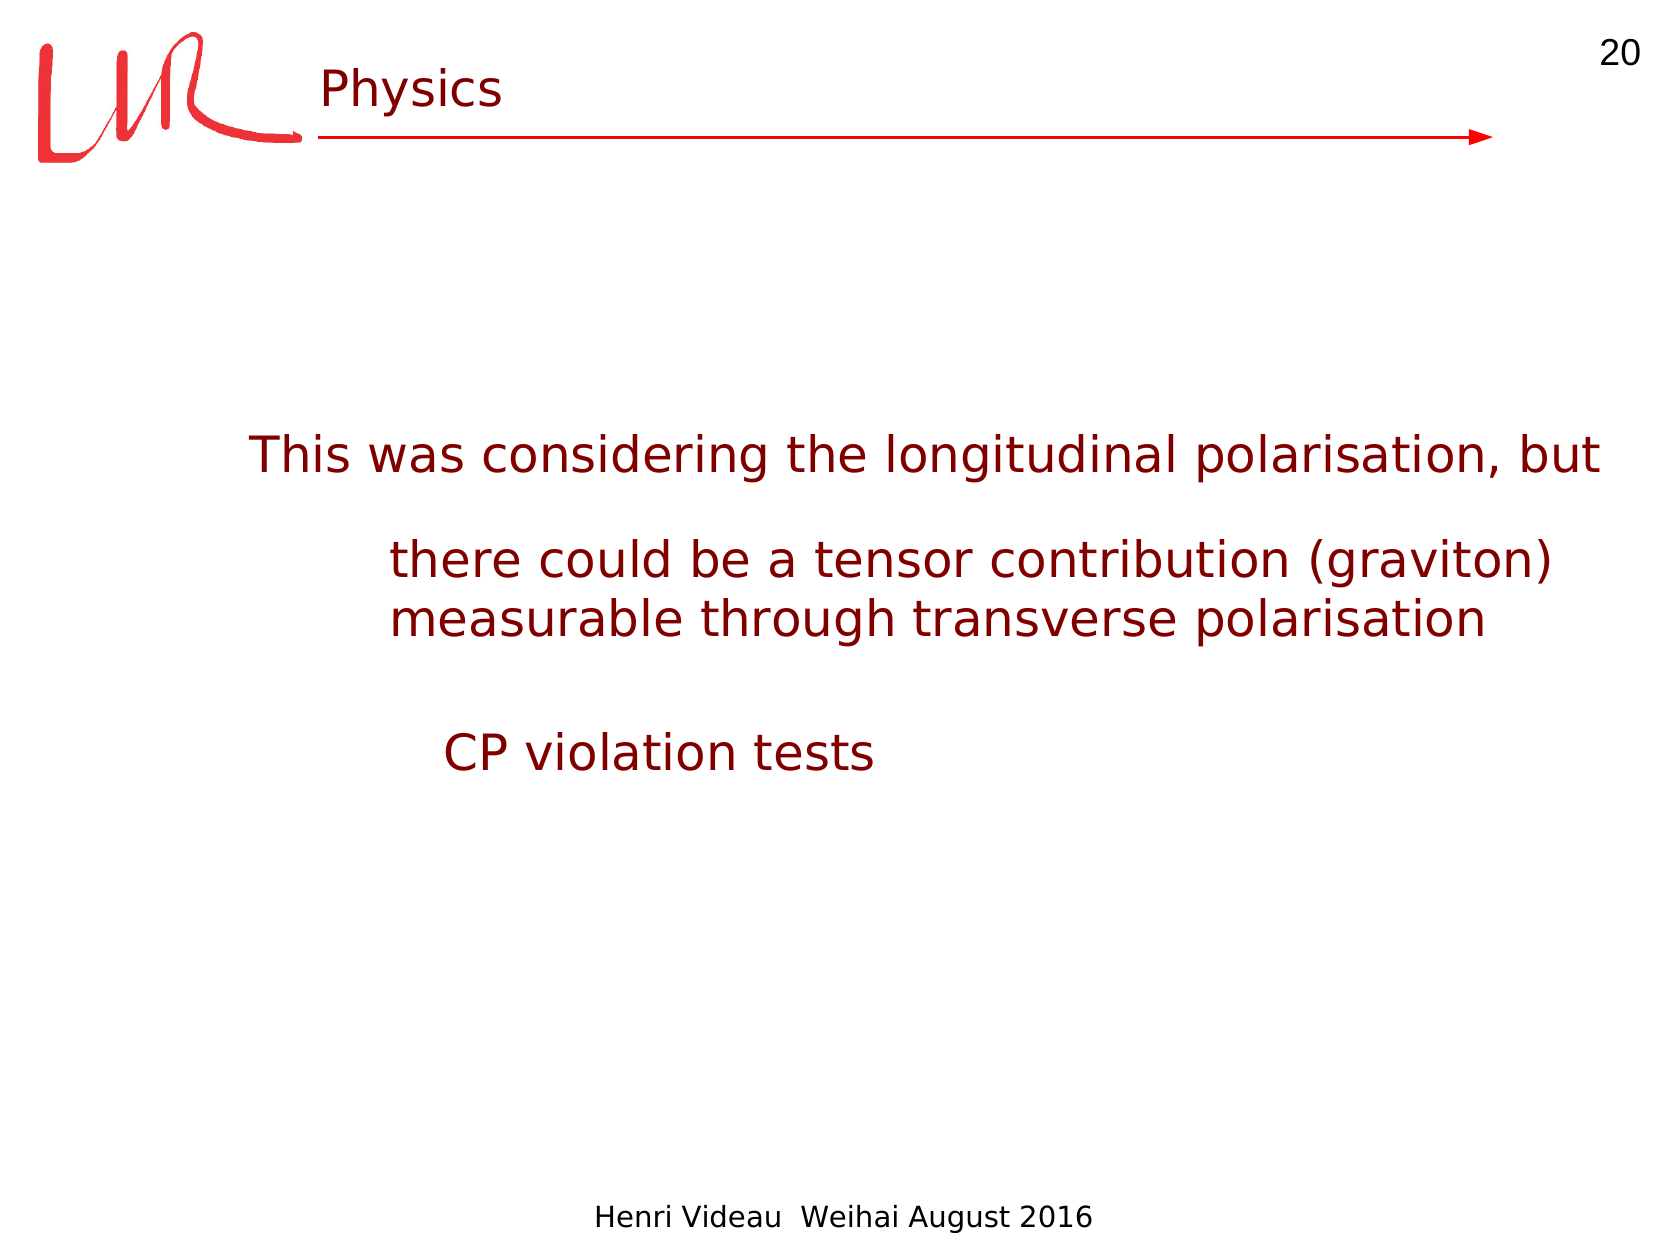

This was considering the longitudinal polarisation, but
there could be a tensor contribution (graviton)
measurable through transverse polarisation
CP violation tests